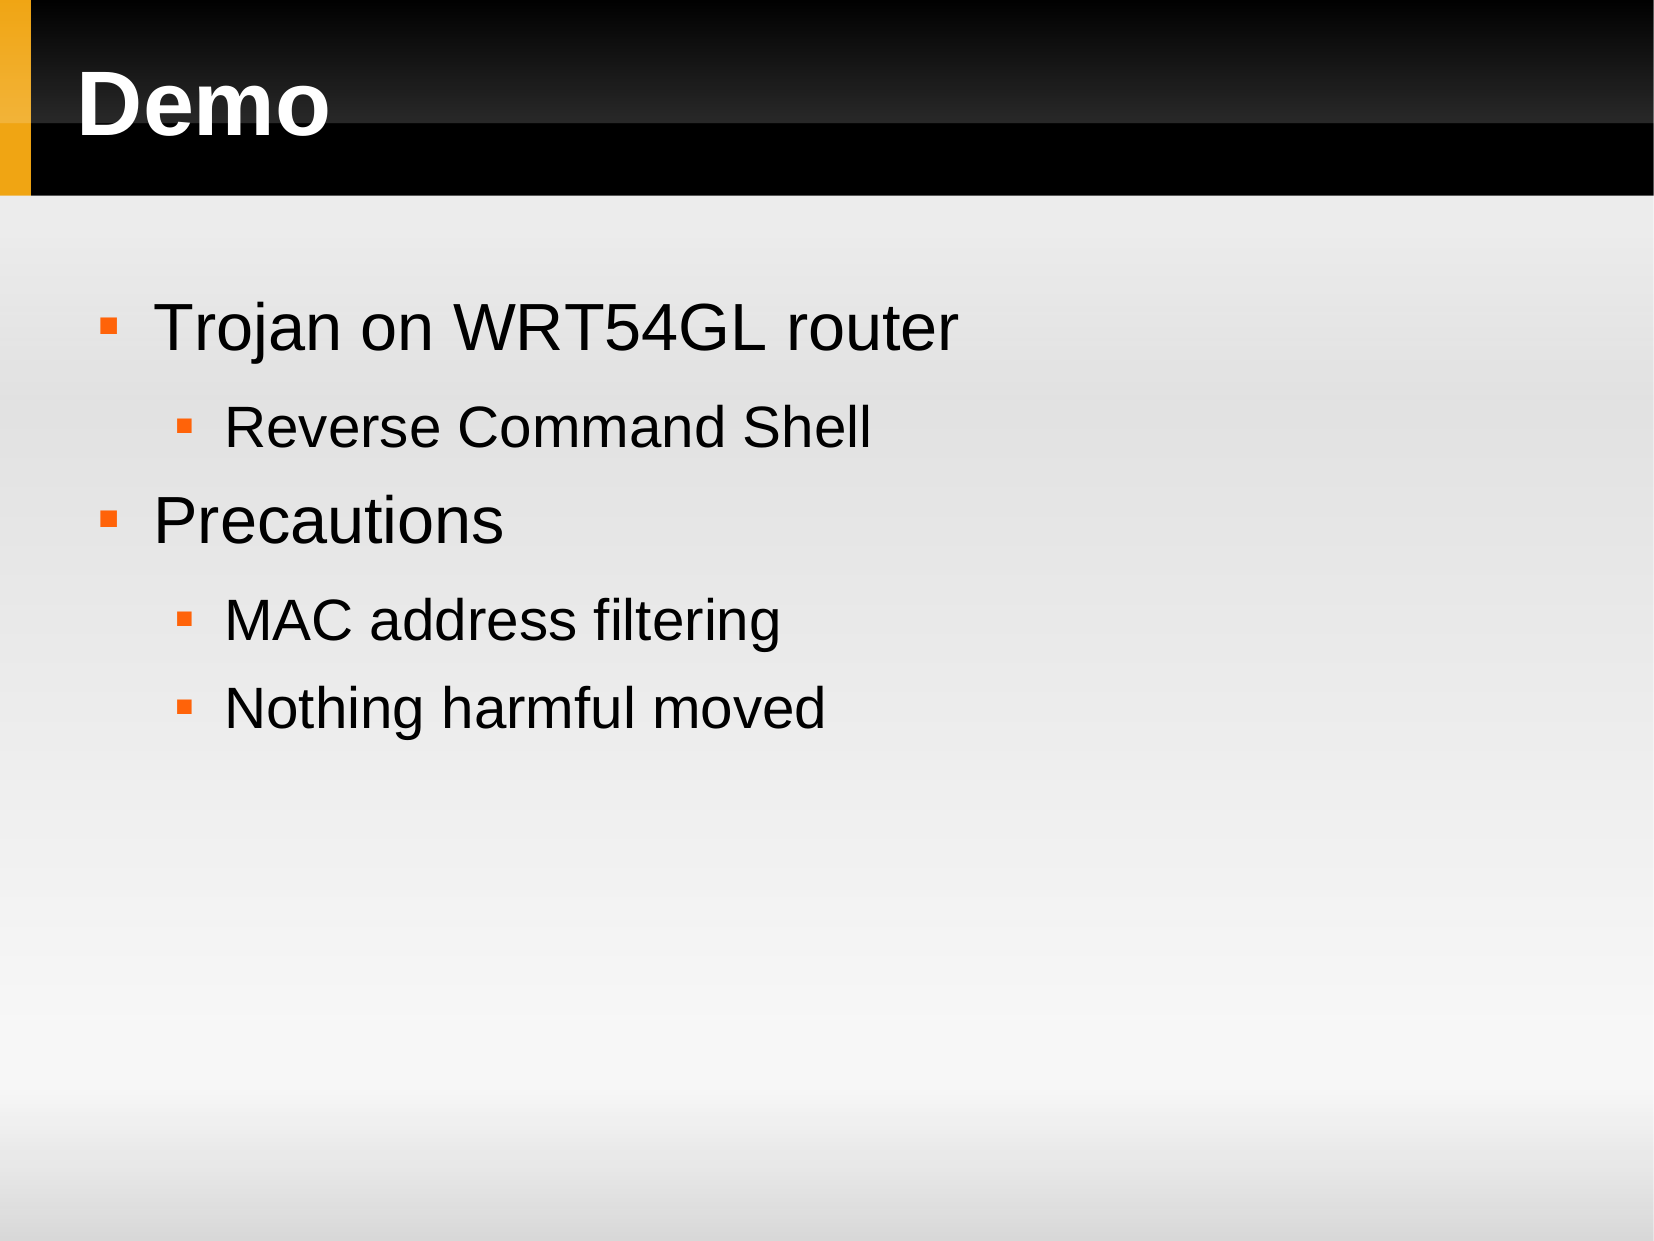

# Demo
Trojan on WRT54GL router
Reverse Command Shell
Precautions
MAC address filtering
Nothing harmful moved